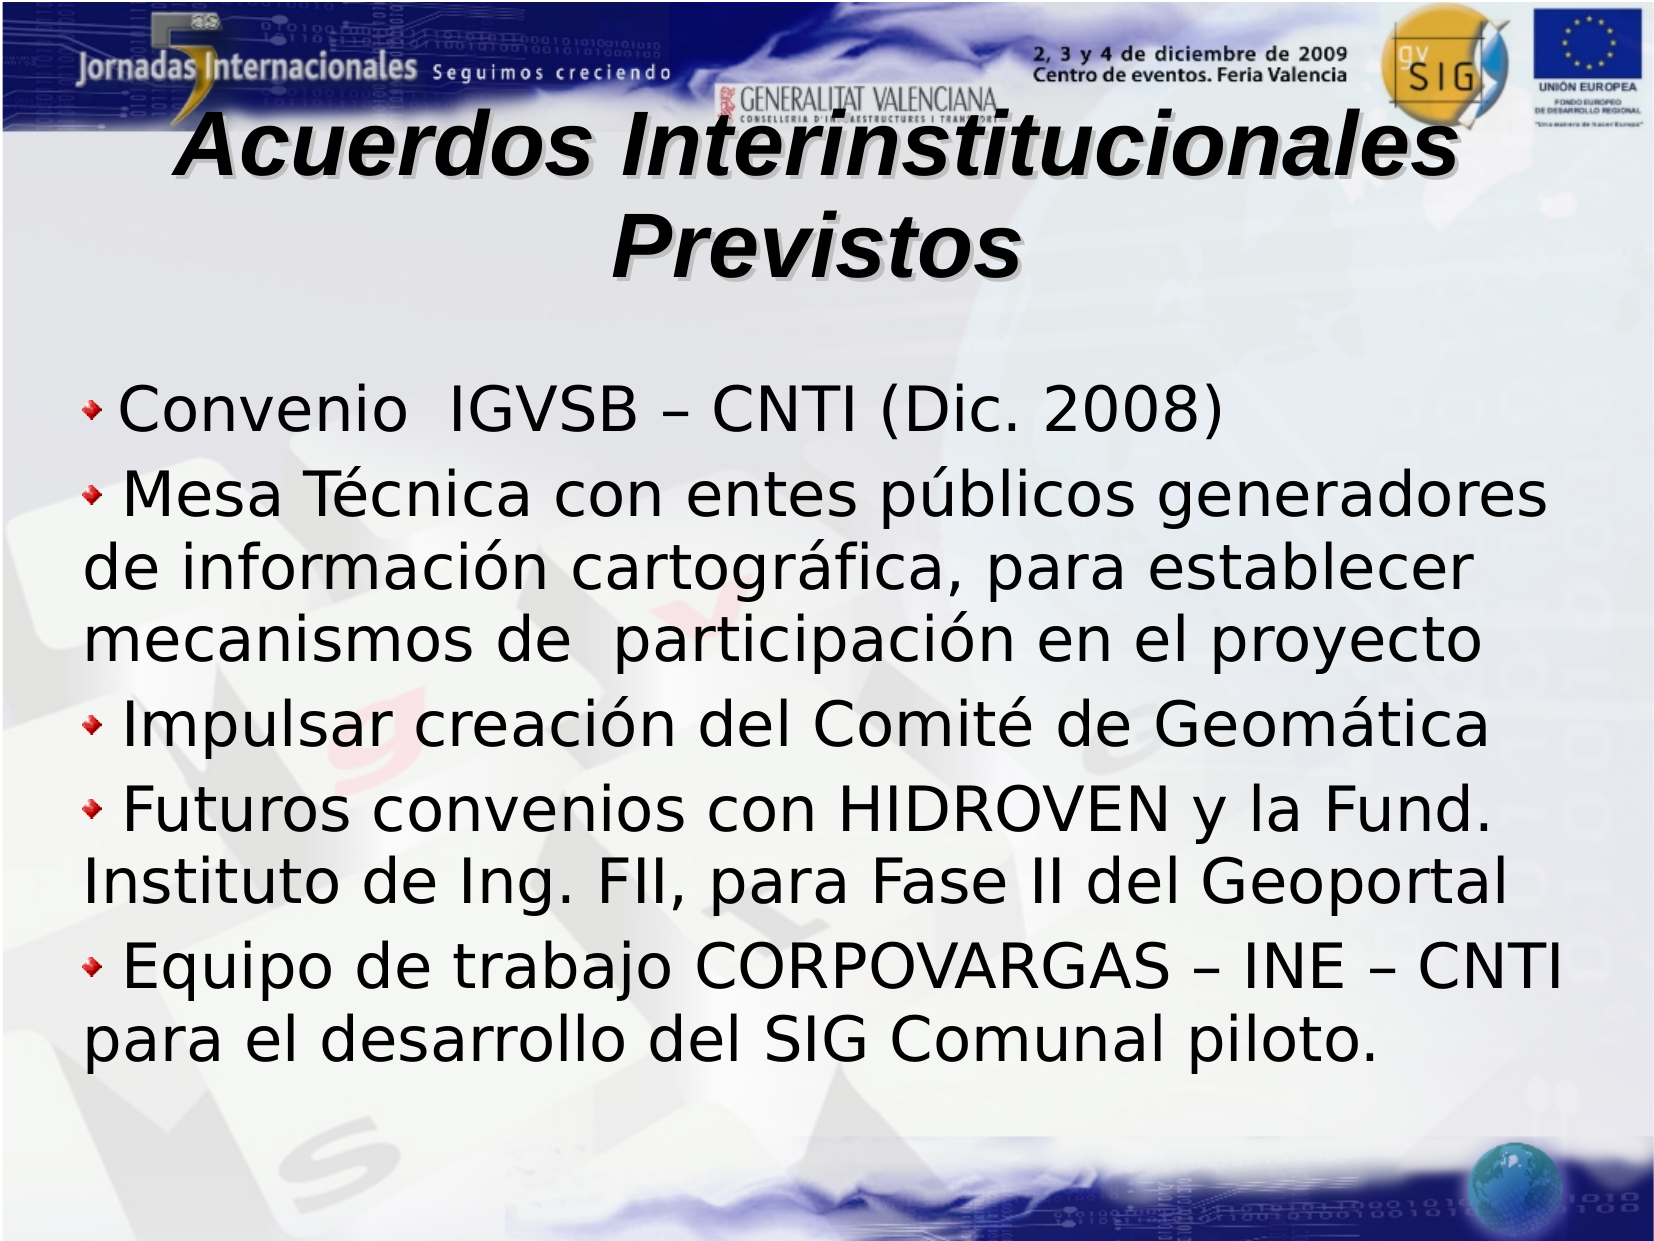

# Acuerdos Interinstitucionales Previstos
 Convenio IGVSB – CNTI (Dic. 2008)
 Mesa Técnica con entes públicos generadores de información cartográfica, para establecer mecanismos de participación en el proyecto
 Impulsar creación del Comité de Geomática
 Futuros convenios con HIDROVEN y la Fund. Instituto de Ing. FII, para Fase II del Geoportal
 Equipo de trabajo CORPOVARGAS – INE – CNTI para el desarrollo del SIG Comunal piloto.